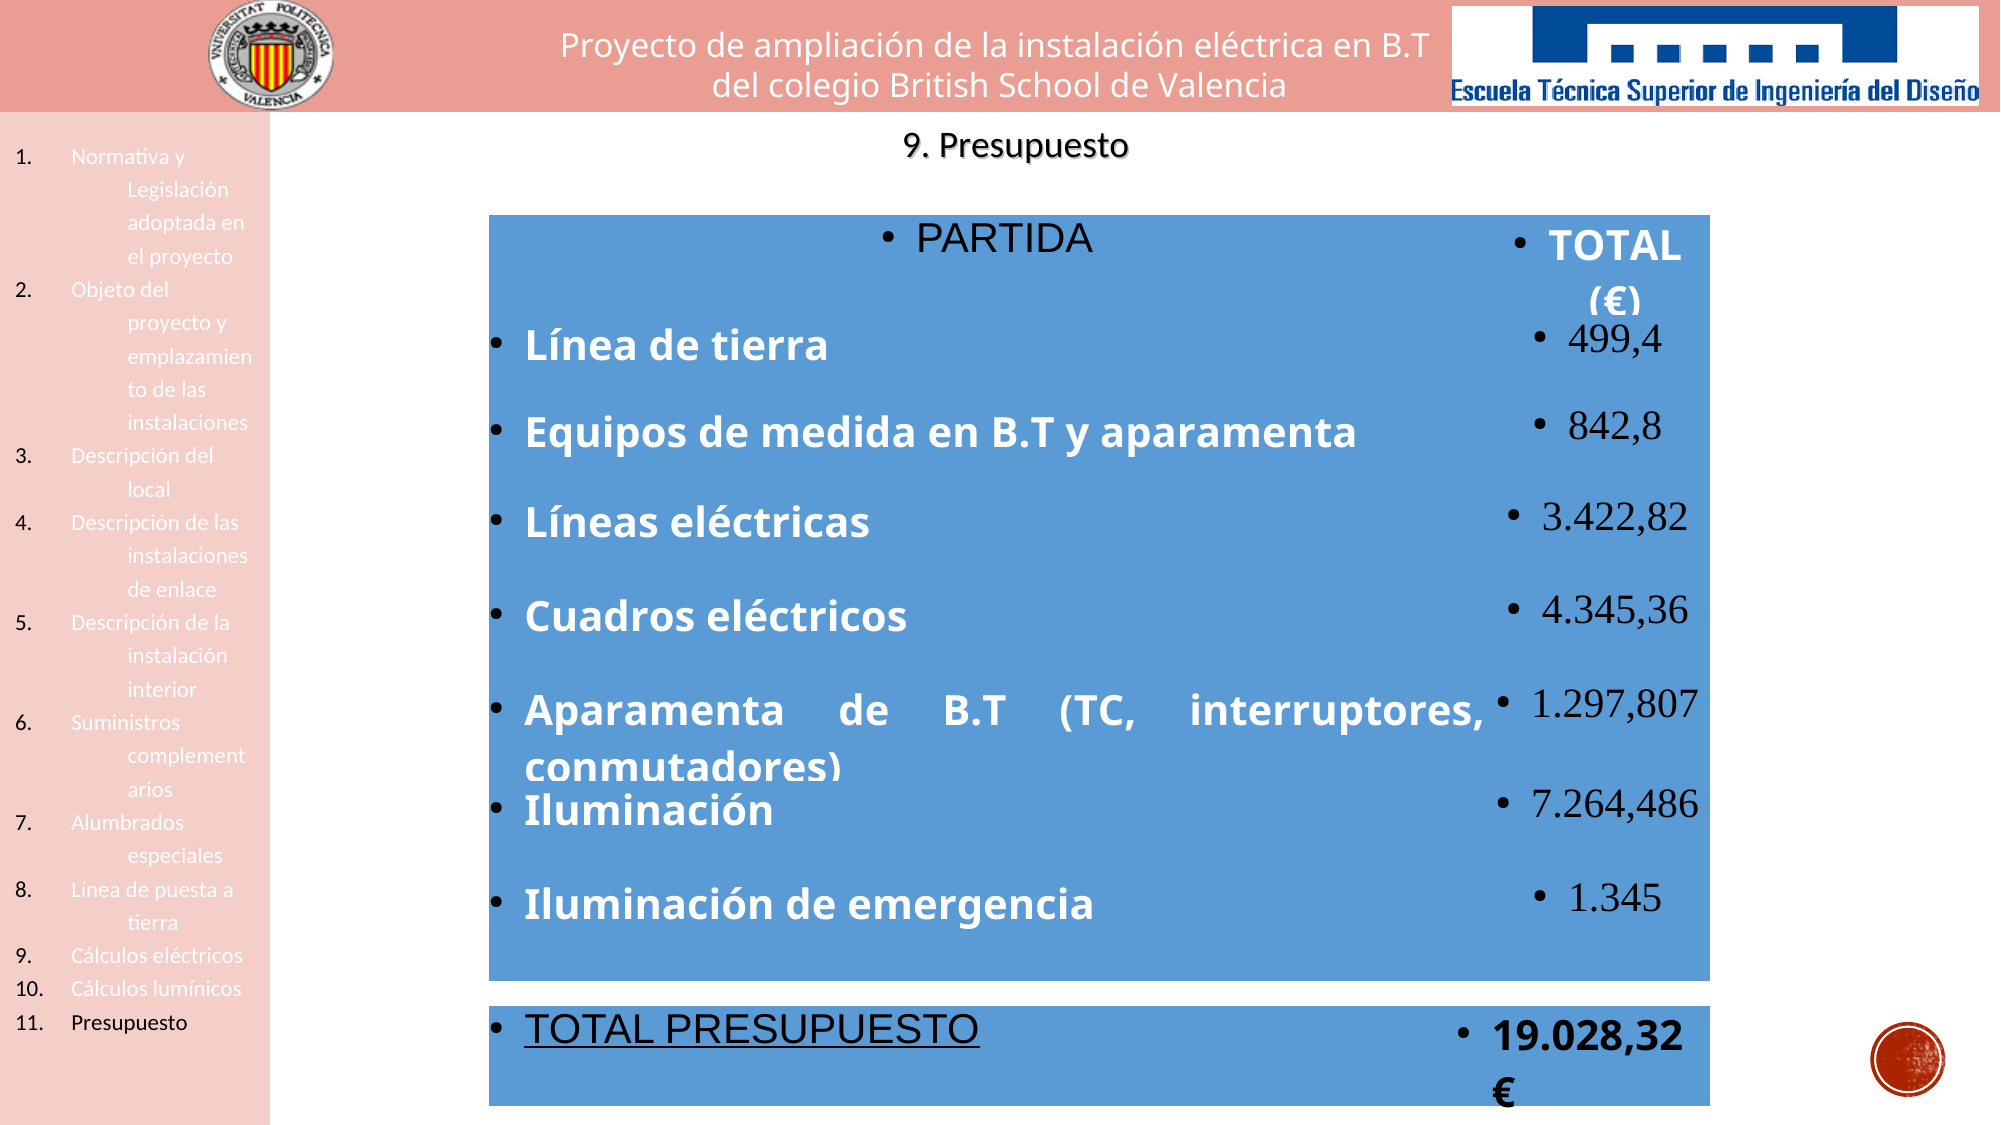

Proyecto de ampliación de la instalación eléctrica en B.T
del colegio British School de Valencia
Normativa y Legislación adoptada en el proyecto
Objeto del proyecto y emplazamiento de las instalaciones
Descripción del local
Descripción de las instalaciones de enlace
Descripción de la instalación interior
Suministros complementarios
Alumbrados especiales
Línea de puesta a tierra
Cálculos eléctricos
Cálculos lumínicos
Presupuesto
9. Presupuesto
| PARTIDA | TOTAL (€) |
| --- | --- |
| Línea de tierra | 499,4 |
| Equipos de medida en B.T y aparamenta | 842,8 |
| Líneas eléctricas | 3.422,82 |
| Cuadros eléctricos | 4.345,36 |
| Aparamenta de B.T (TC, interruptores, conmutadores) | 1.297,807 |
| Iluminación | 7.264,486 |
| Iluminación de emergencia | 1.345 |
| TOTAL PRESUPUESTO | 19.028,32 € |
| --- | --- |